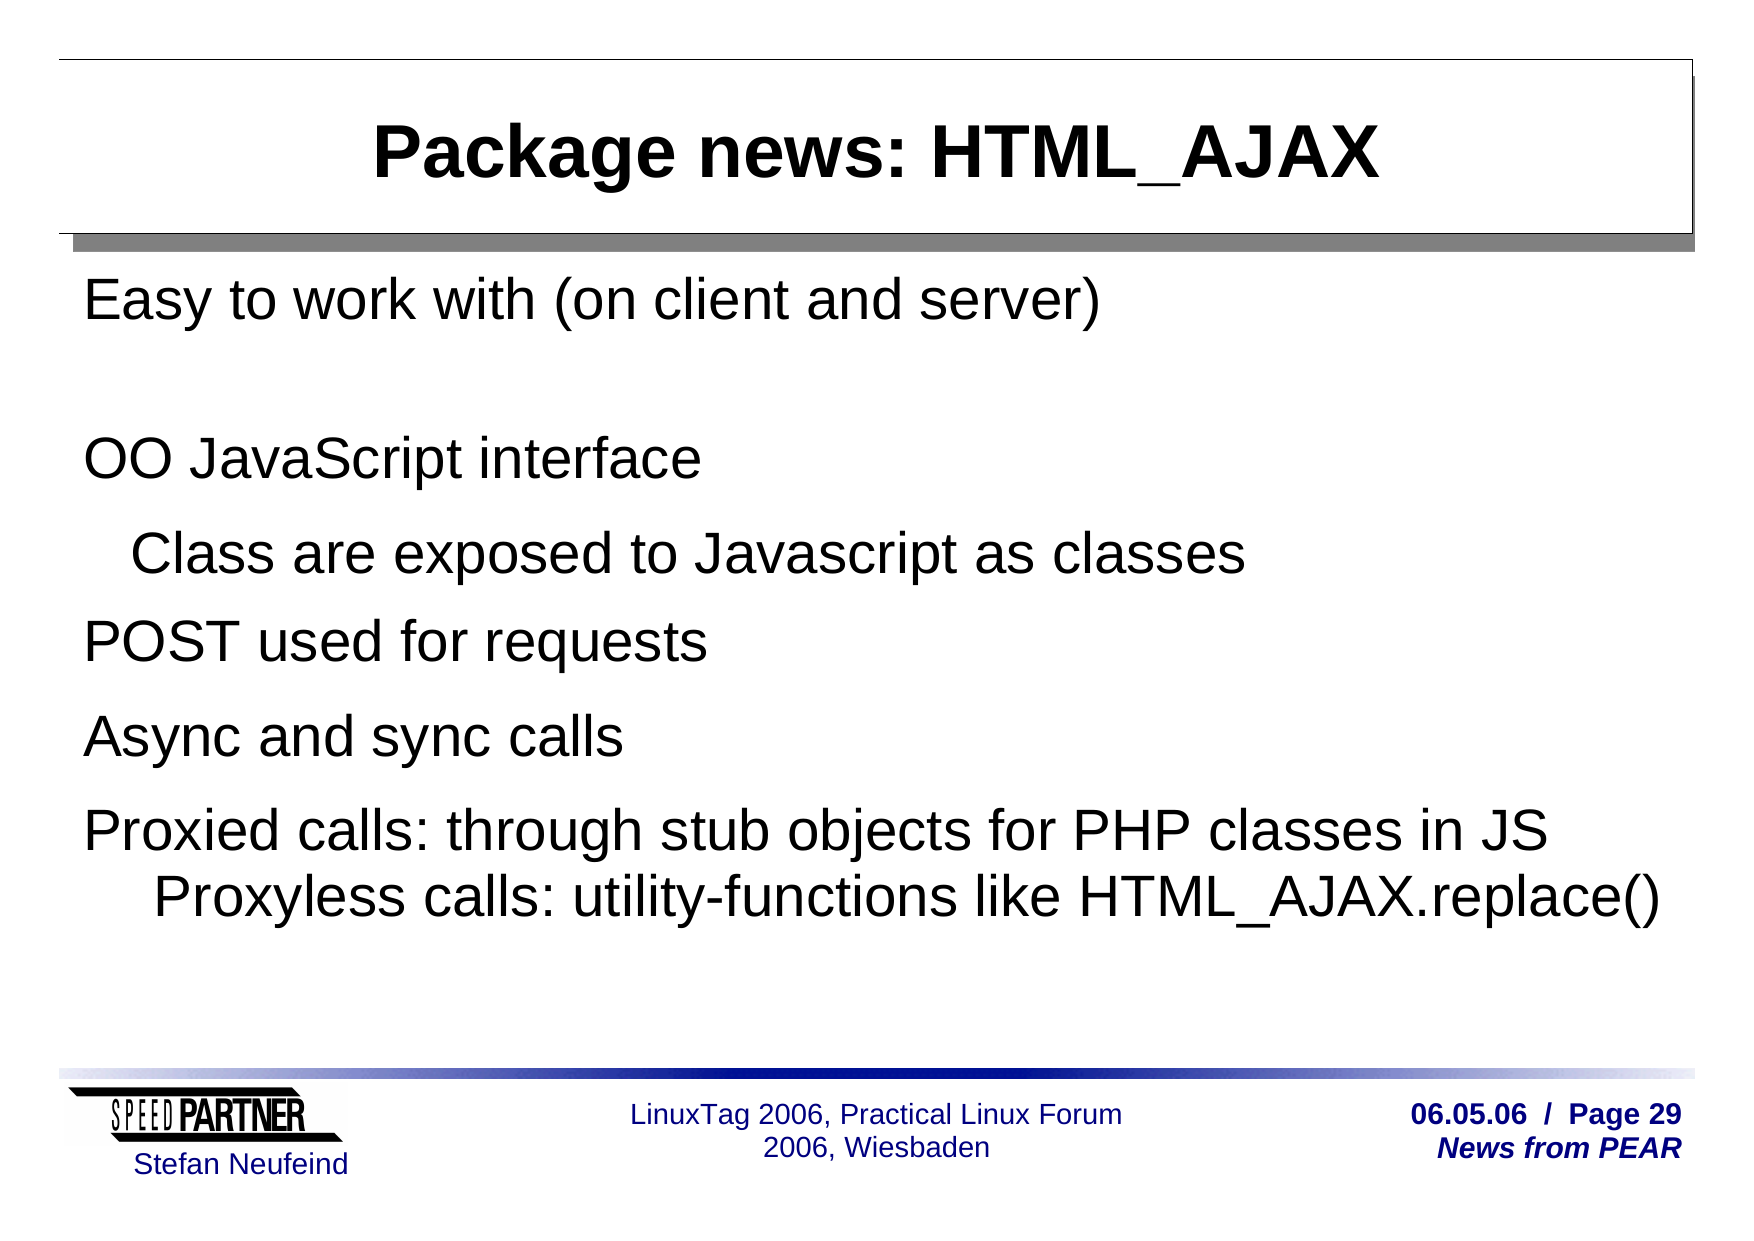

# Package news: HTML_AJAX
Easy to work with (on client and server)
OO JavaScript interface
Class are exposed to Javascript as classes
POST used for requests
Async and sync calls
Proxied calls: through stub objects for PHP classes in JS
Proxyless calls: utility-functions like HTML_AJAX.replace()